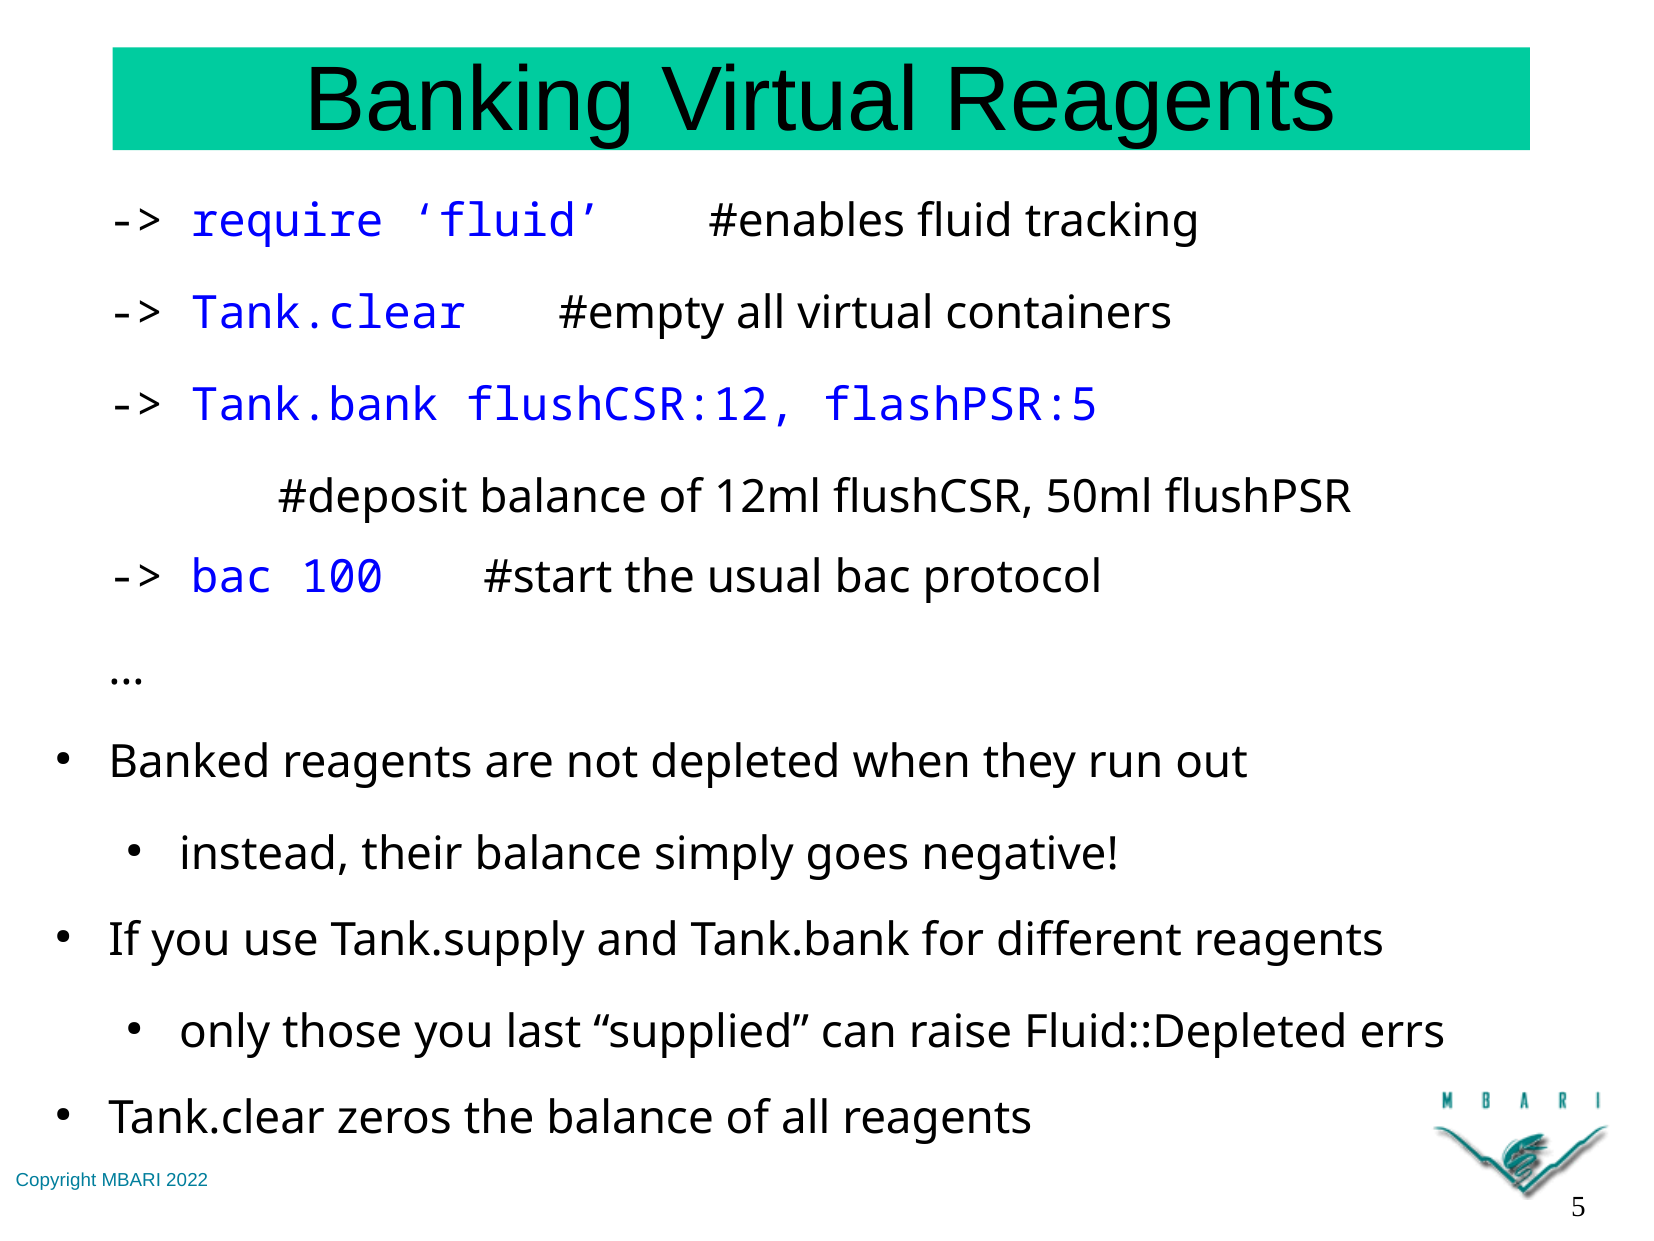

# Banking Virtual Reagents
-> require ‘fluid’		#enables fluid tracking
-> Tank.clear		#empty all virtual containers
-> Tank.bank flushCSR:12, flashPSR:5
 #deposit balance of 12ml flushCSR, 50ml flushPSR
-> bac 100		#start the usual bac protocol
…
Banked reagents are not depleted when they run out
instead, their balance simply goes negative!
If you use Tank.supply and Tank.bank for different reagents
only those you last “supplied” can raise Fluid::Depleted errs
Tank.clear zeros the balance of all reagents